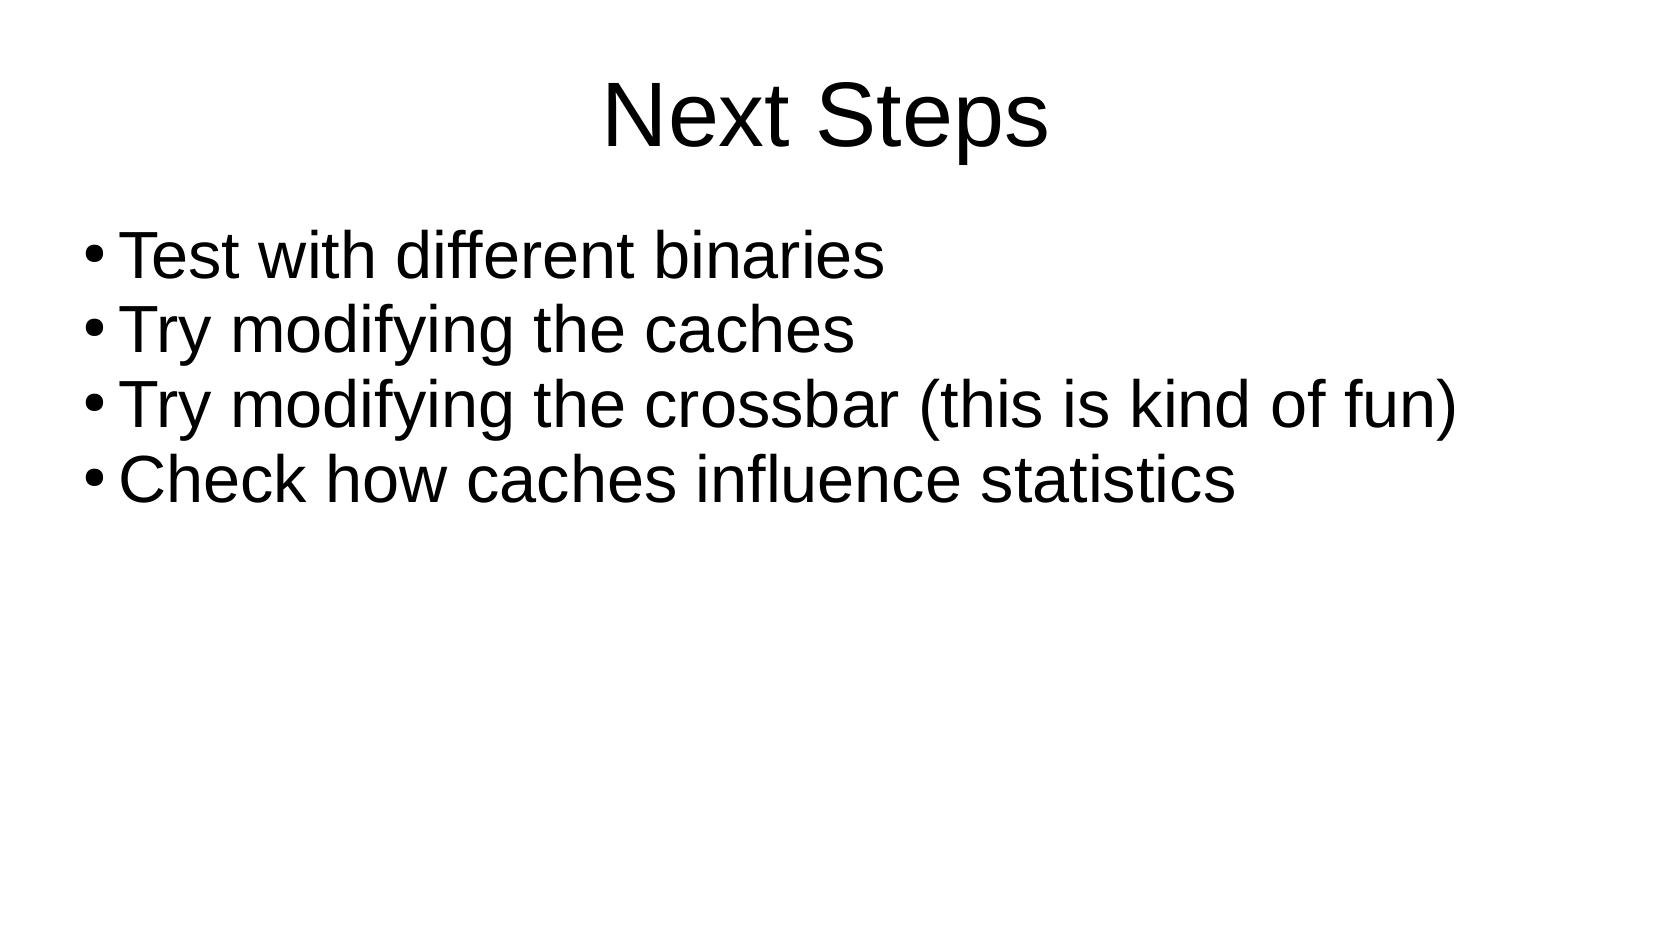

# Next Steps
Test with different binaries
Try modifying the caches
Try modifying the crossbar (this is kind of fun)
Check how caches influence statistics